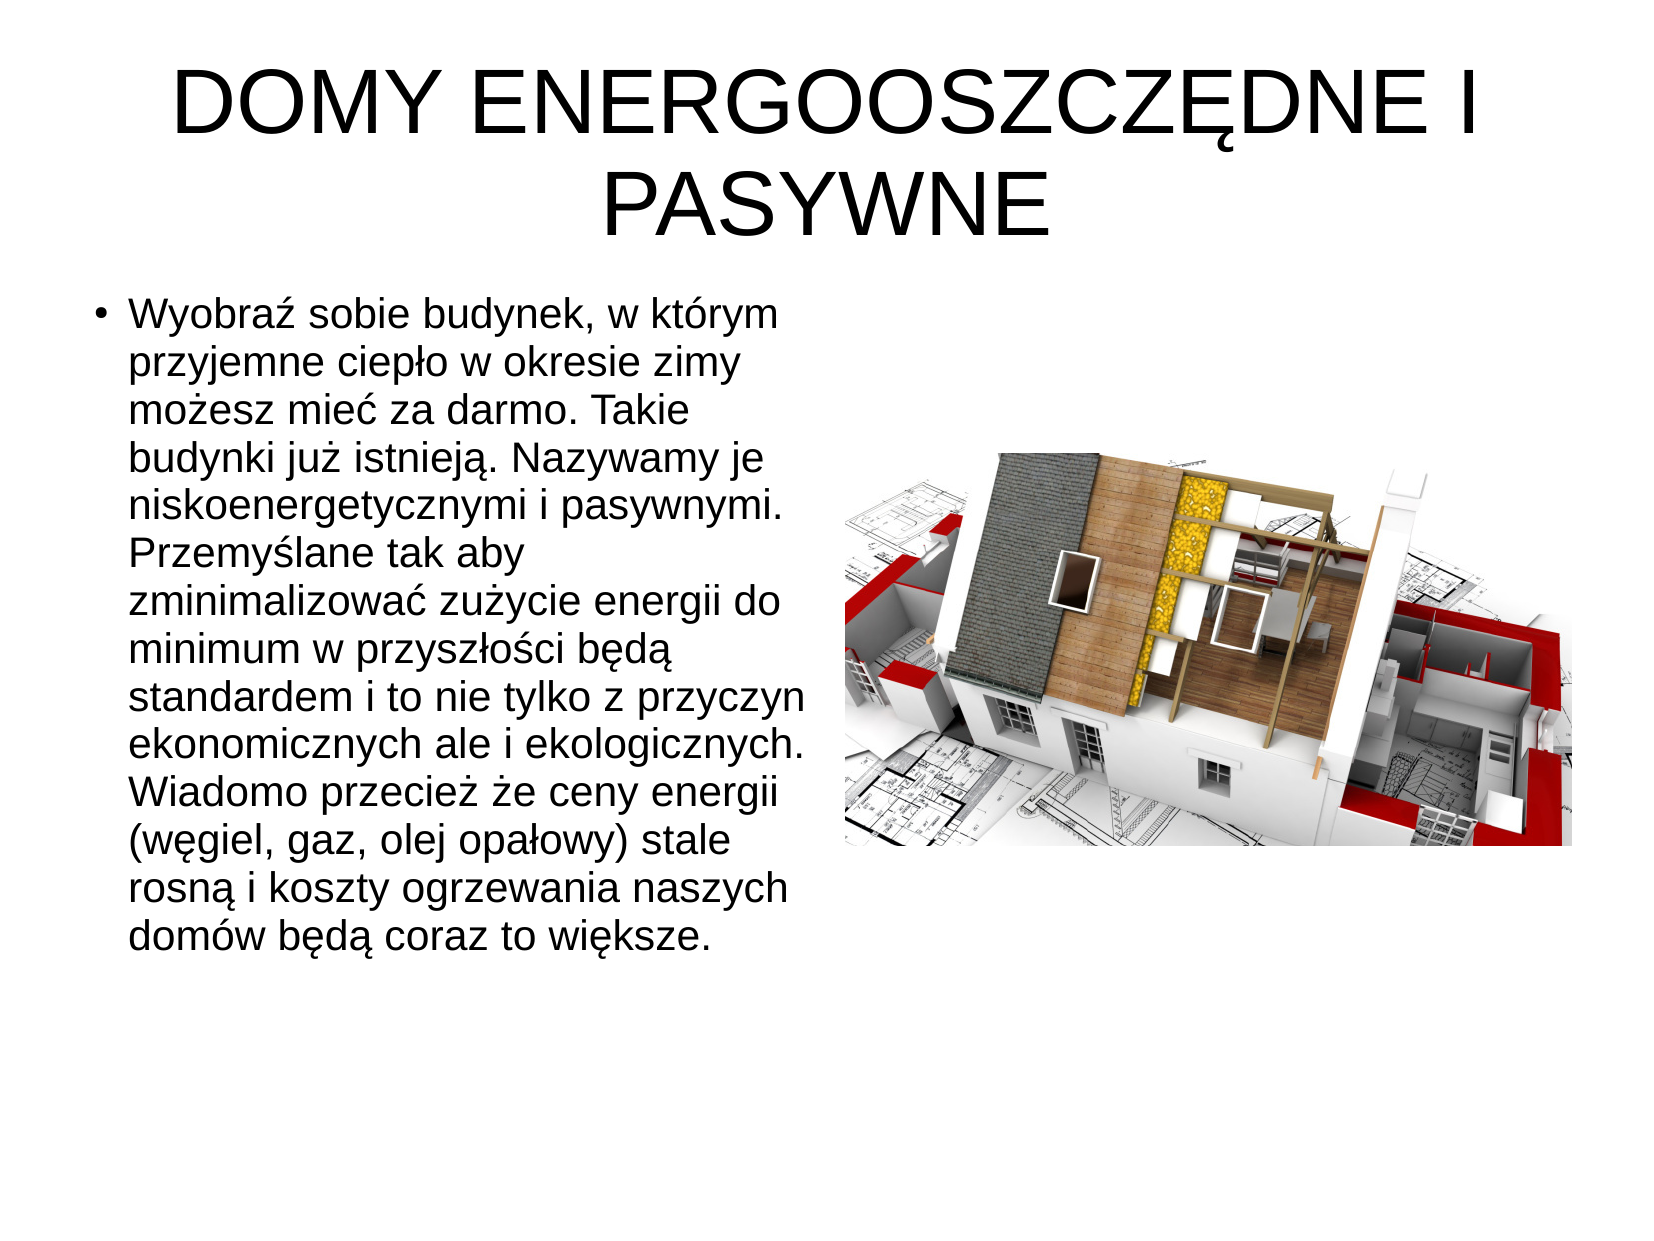

# DOMY ENERGOOSZCZĘDNE I PASYWNE
Wyobraź sobie budynek, w którym przyjemne ciepło w okresie zimy możesz mieć za darmo. Takie budynki już istnieją. Nazywamy je niskoenergetycznymi i pasywnymi. Przemyślane tak aby zminimalizować zużycie energii do minimum w przyszłości będą standardem i to nie tylko z przyczyn ekonomicznych ale i ekologicznych. Wiadomo przecież że ceny energii (węgiel, gaz, olej opałowy) stale rosną i koszty ogrzewania naszych domów będą coraz to większe.